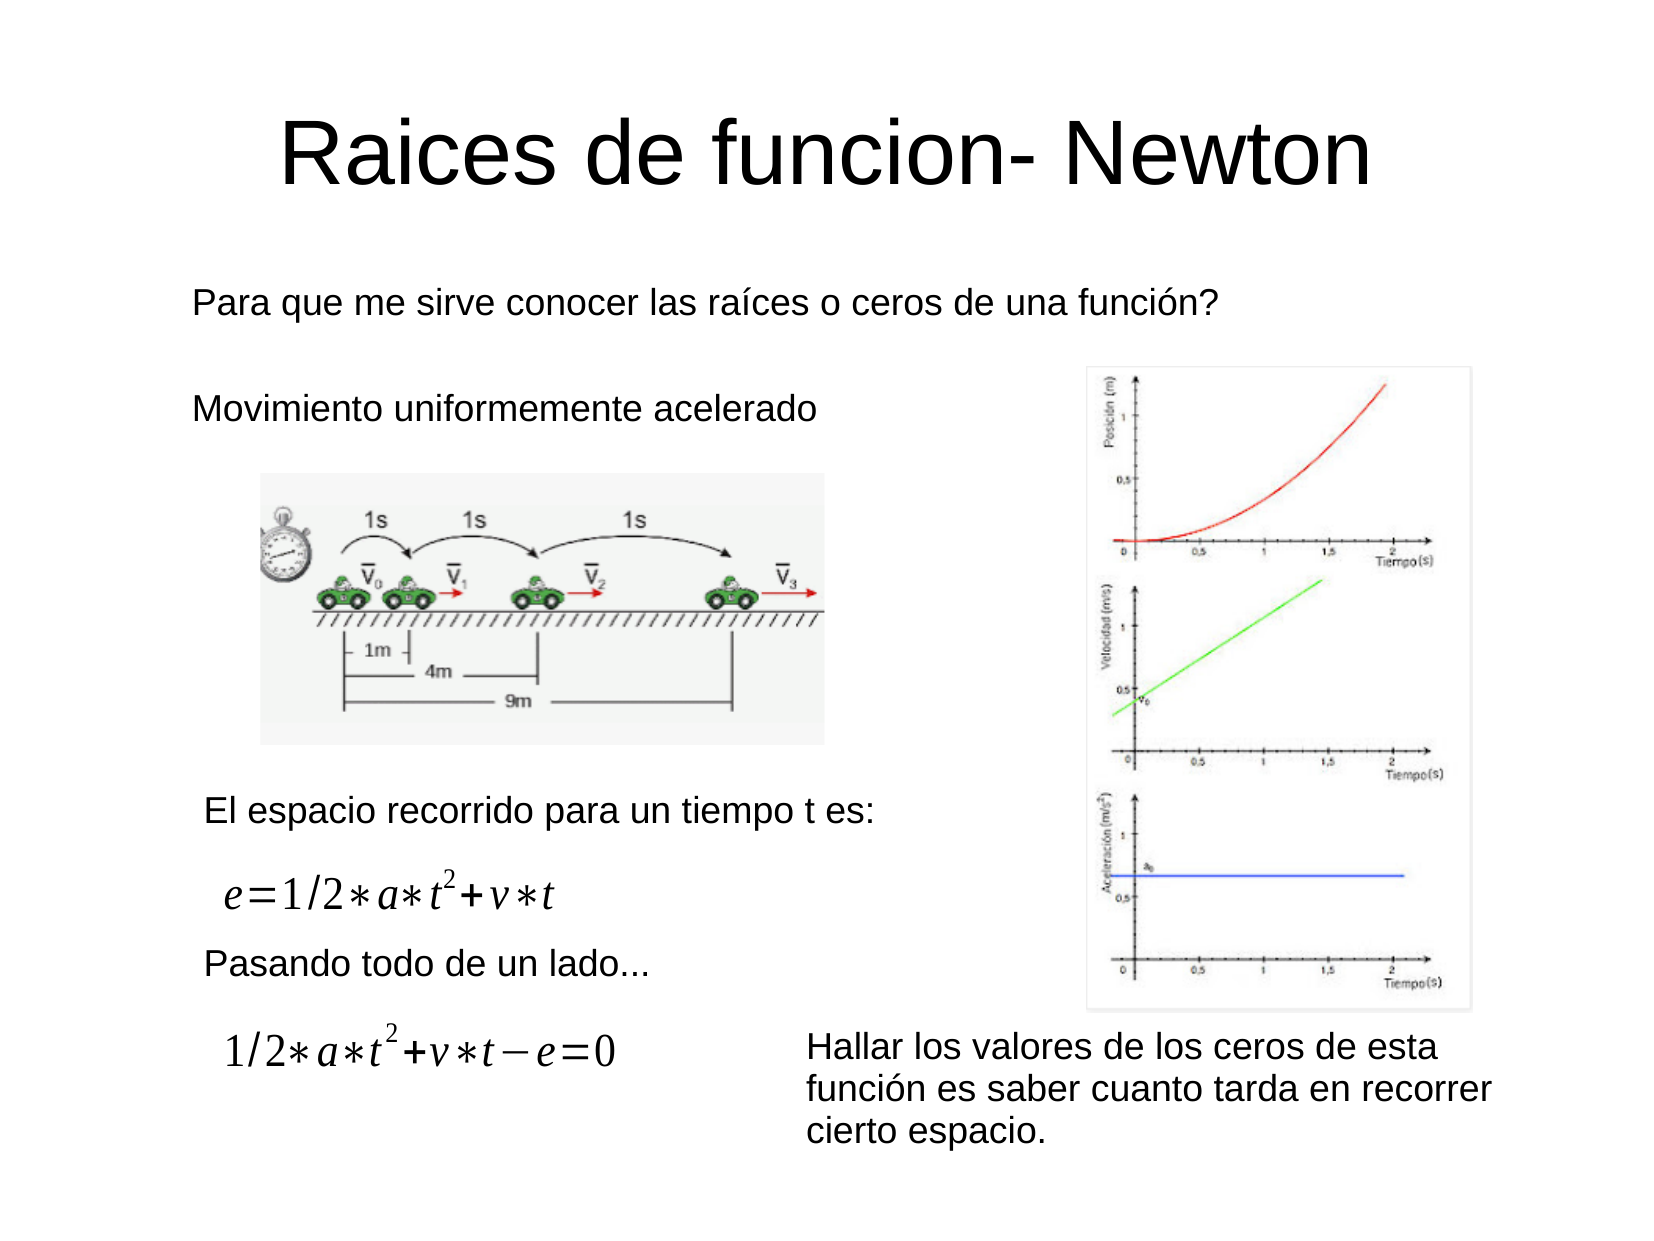

# Raices de funcion- Newton
Para que me sirve conocer las raíces o ceros de una función?
Movimiento uniformemente acelerado
El espacio recorrido para un tiempo t es:
Pasando todo de un lado...
Hallar los valores de los ceros de esta función es saber cuanto tarda en recorrer cierto espacio.